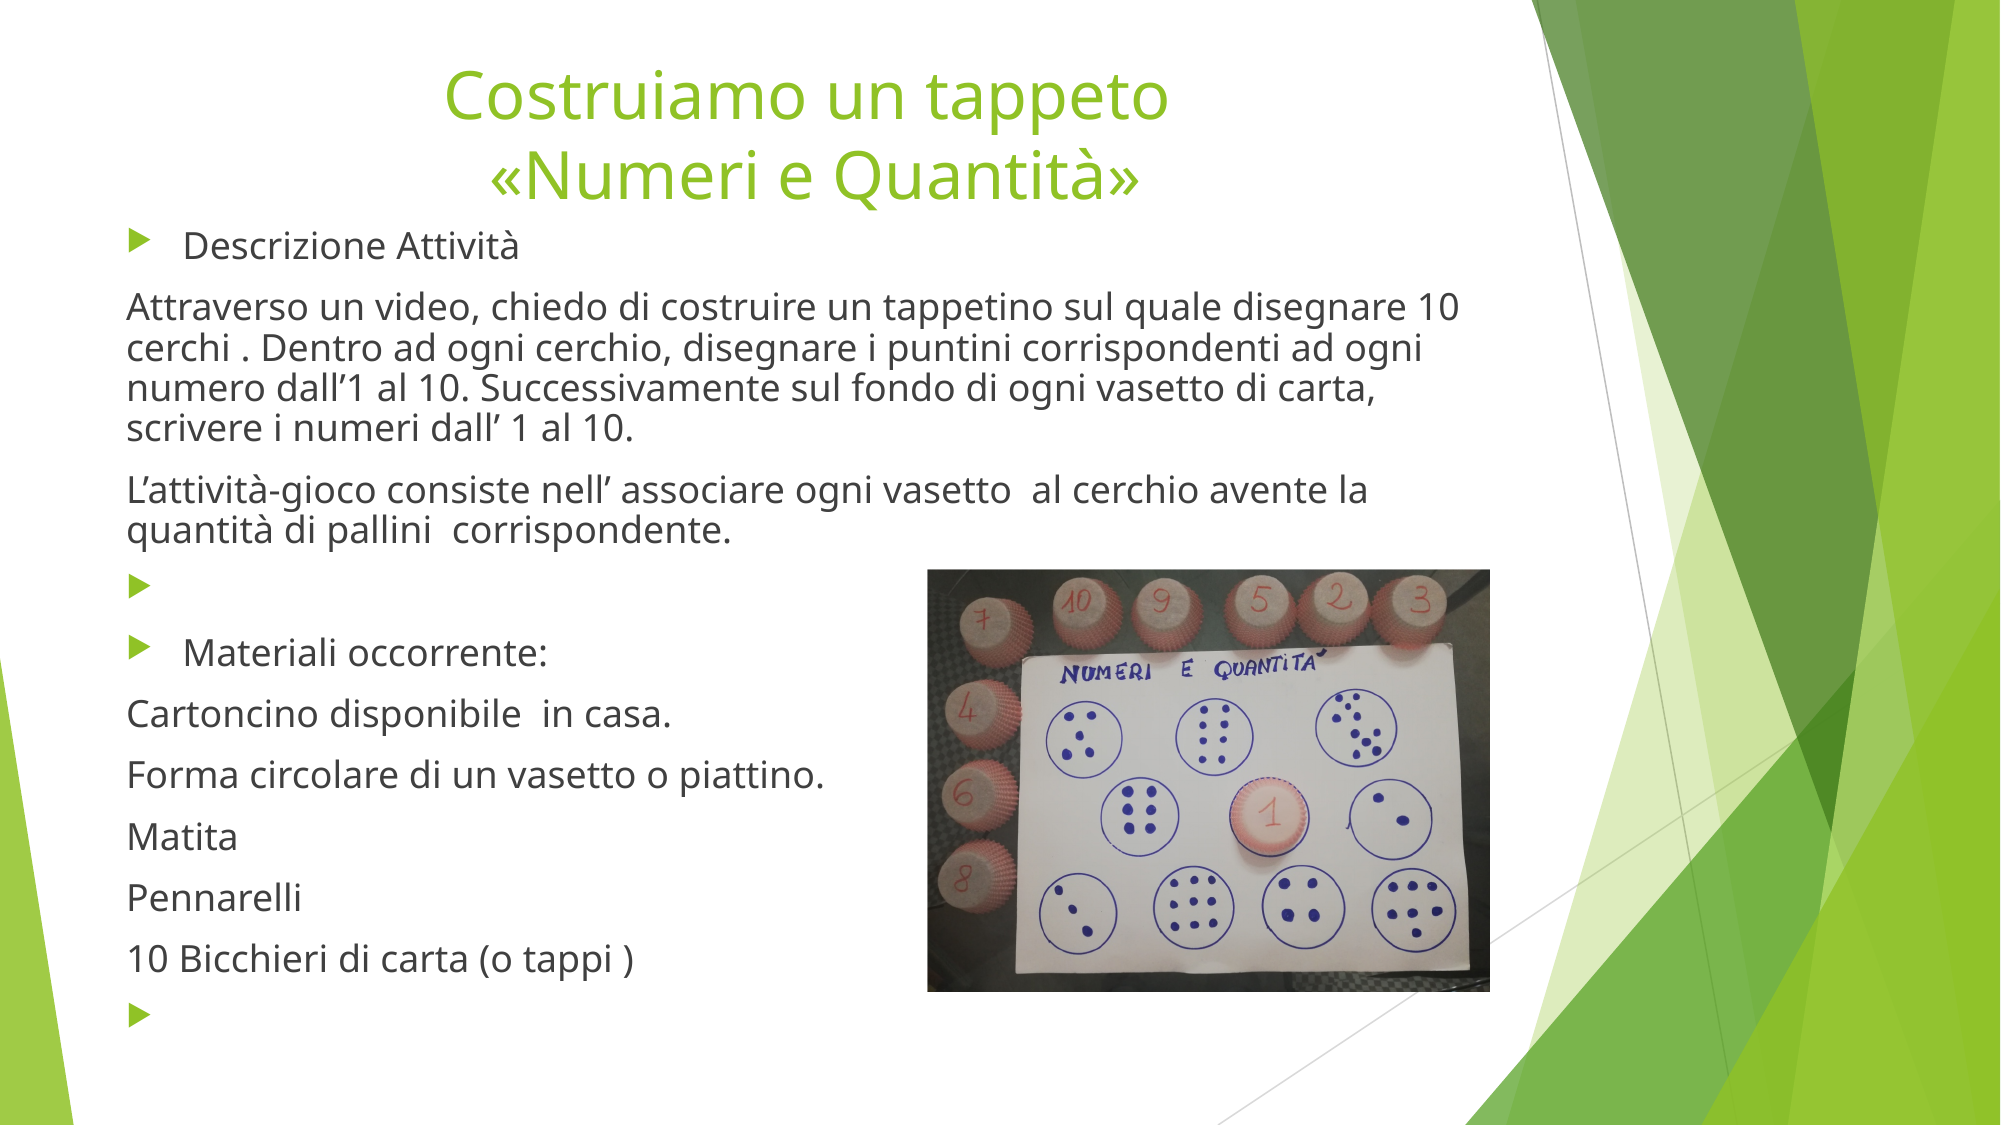

# Costruiamo un tappeto «Numeri e Quantità»
Descrizione Attività
Attraverso un video, chiedo di costruire un tappetino sul quale disegnare 10 cerchi . Dentro ad ogni cerchio, disegnare i puntini corrispondenti ad ogni numero dall’1 al 10. Successivamente sul fondo di ogni vasetto di carta, scrivere i numeri dall’ 1 al 10.
L’attività-gioco consiste nell’ associare ogni vasetto al cerchio avente la quantità di pallini corrispondente.
Materiali occorrente:
Cartoncino disponibile in casa.
Forma circolare di un vasetto o piattino.
Matita
Pennarelli
10 Bicchieri di carta (o tappi )